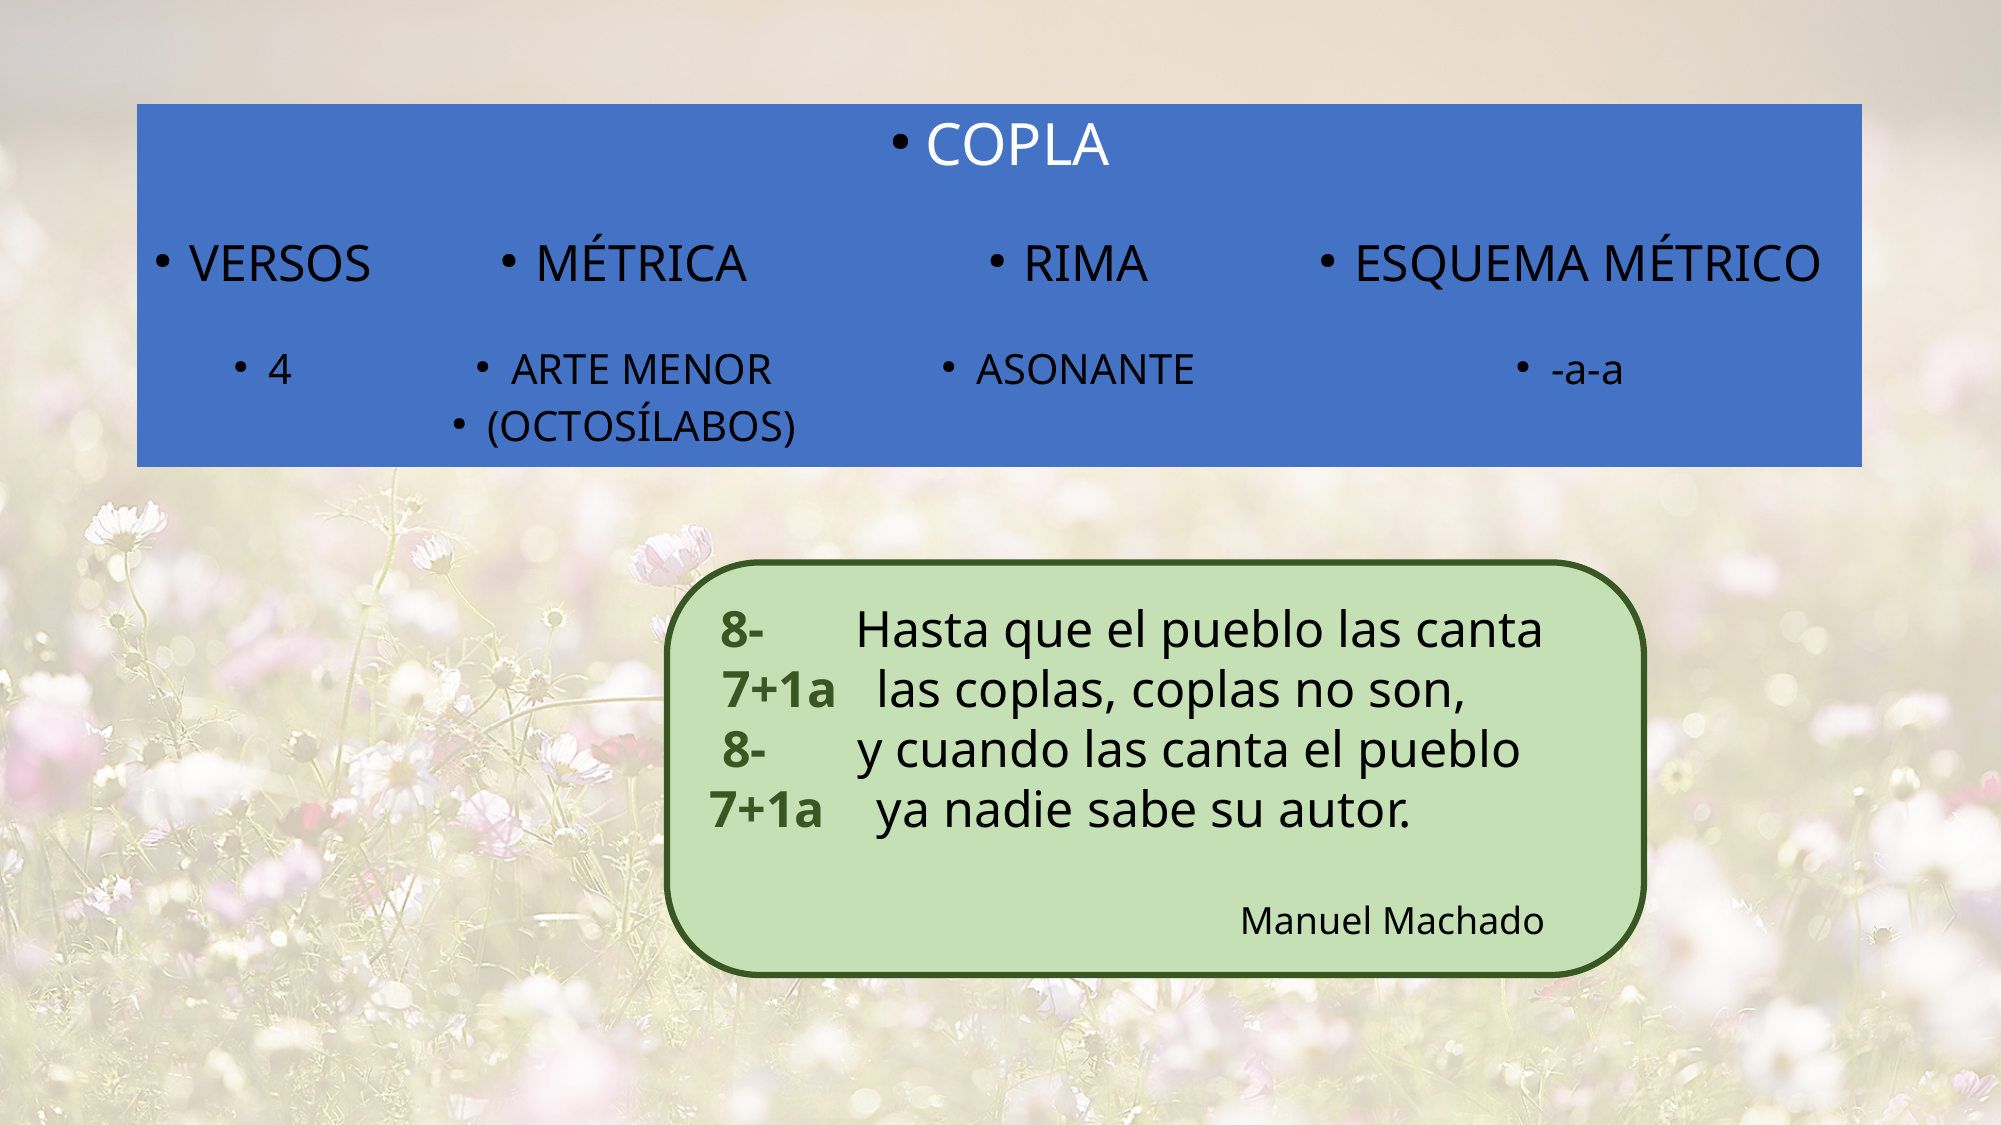

| COPLA | | | |
| --- | --- | --- | --- |
| VERSOS | MÉTRICA | RIMA | ESQUEMA MÉTRICO |
| 4 | ARTE MENOR (OCTOSÍLABOS) | ASONANTE | -a-a |
 8- Hasta que el pueblo las canta
 7+1a las coplas, coplas no son,
 8- y cuando las canta el pueblo
7+1a ya nadie sabe su autor.
Manuel Machado